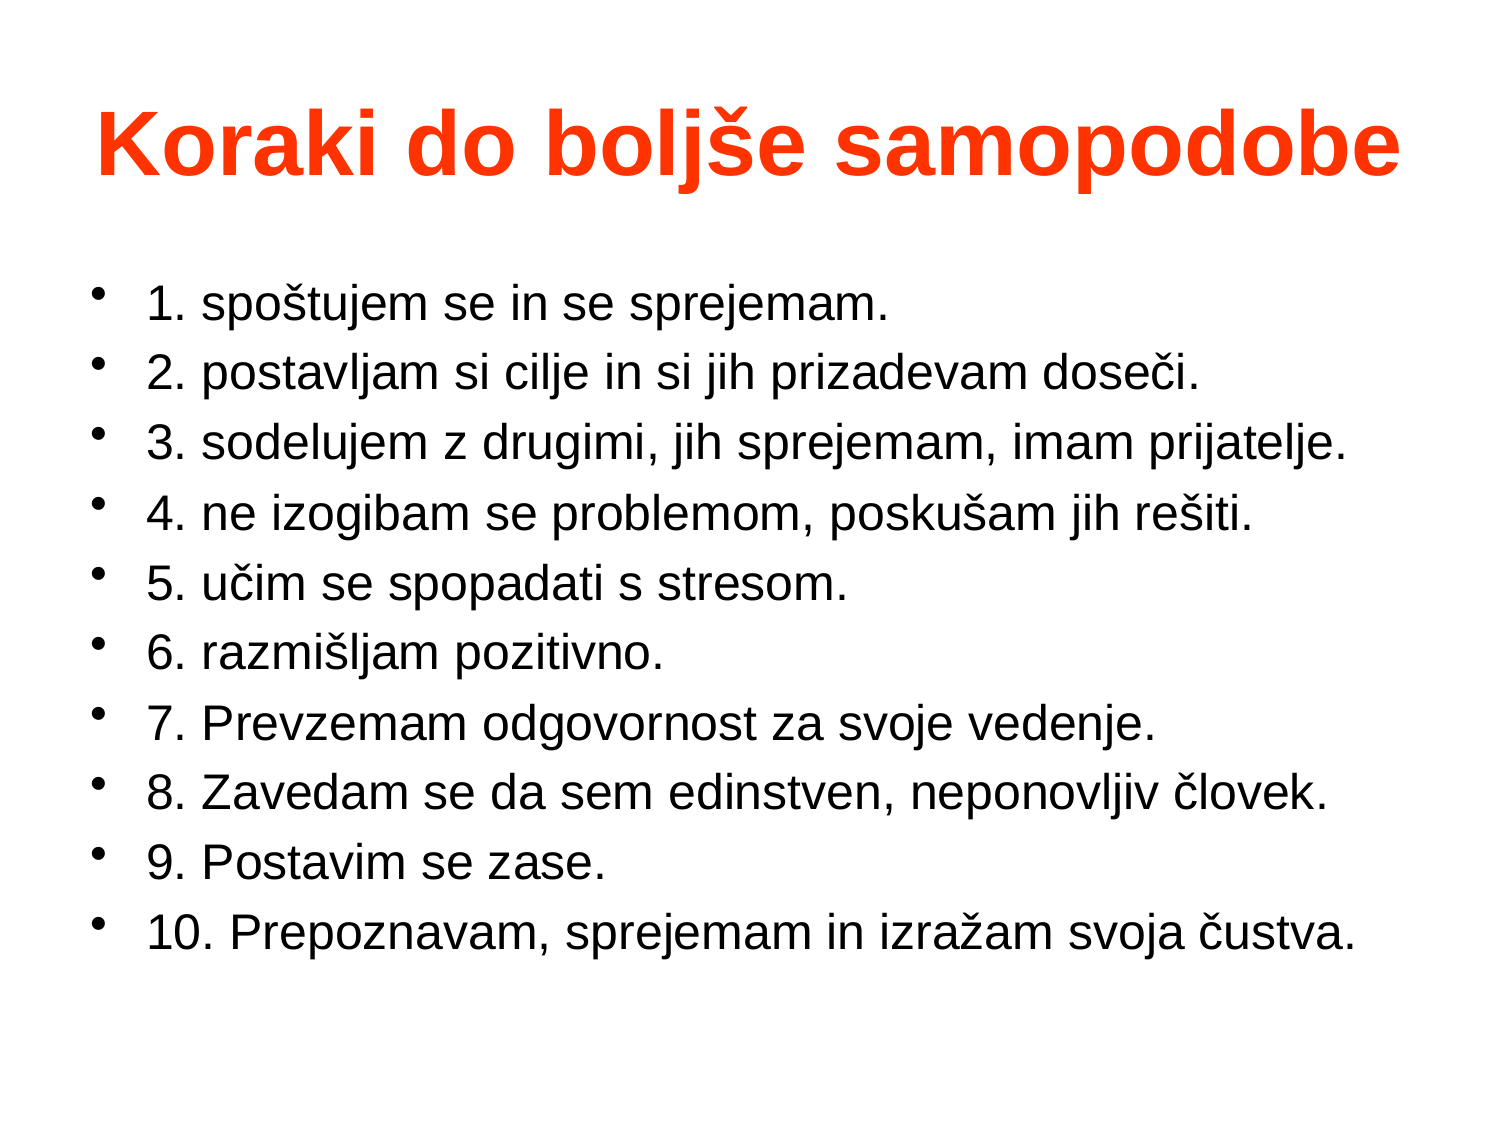

# Koraki do boljše samopodobe
1. spoštujem se in se sprejemam.
2. postavljam si cilje in si jih prizadevam doseči.
3. sodelujem z drugimi, jih sprejemam, imam prijatelje.
4. ne izogibam se problemom, poskušam jih rešiti.
5. učim se spopadati s stresom.
6. razmišljam pozitivno.
7. Prevzemam odgovornost za svoje vedenje.
8. Zavedam se da sem edinstven, neponovljiv človek.
9. Postavim se zase.
10. Prepoznavam, sprejemam in izražam svoja čustva.